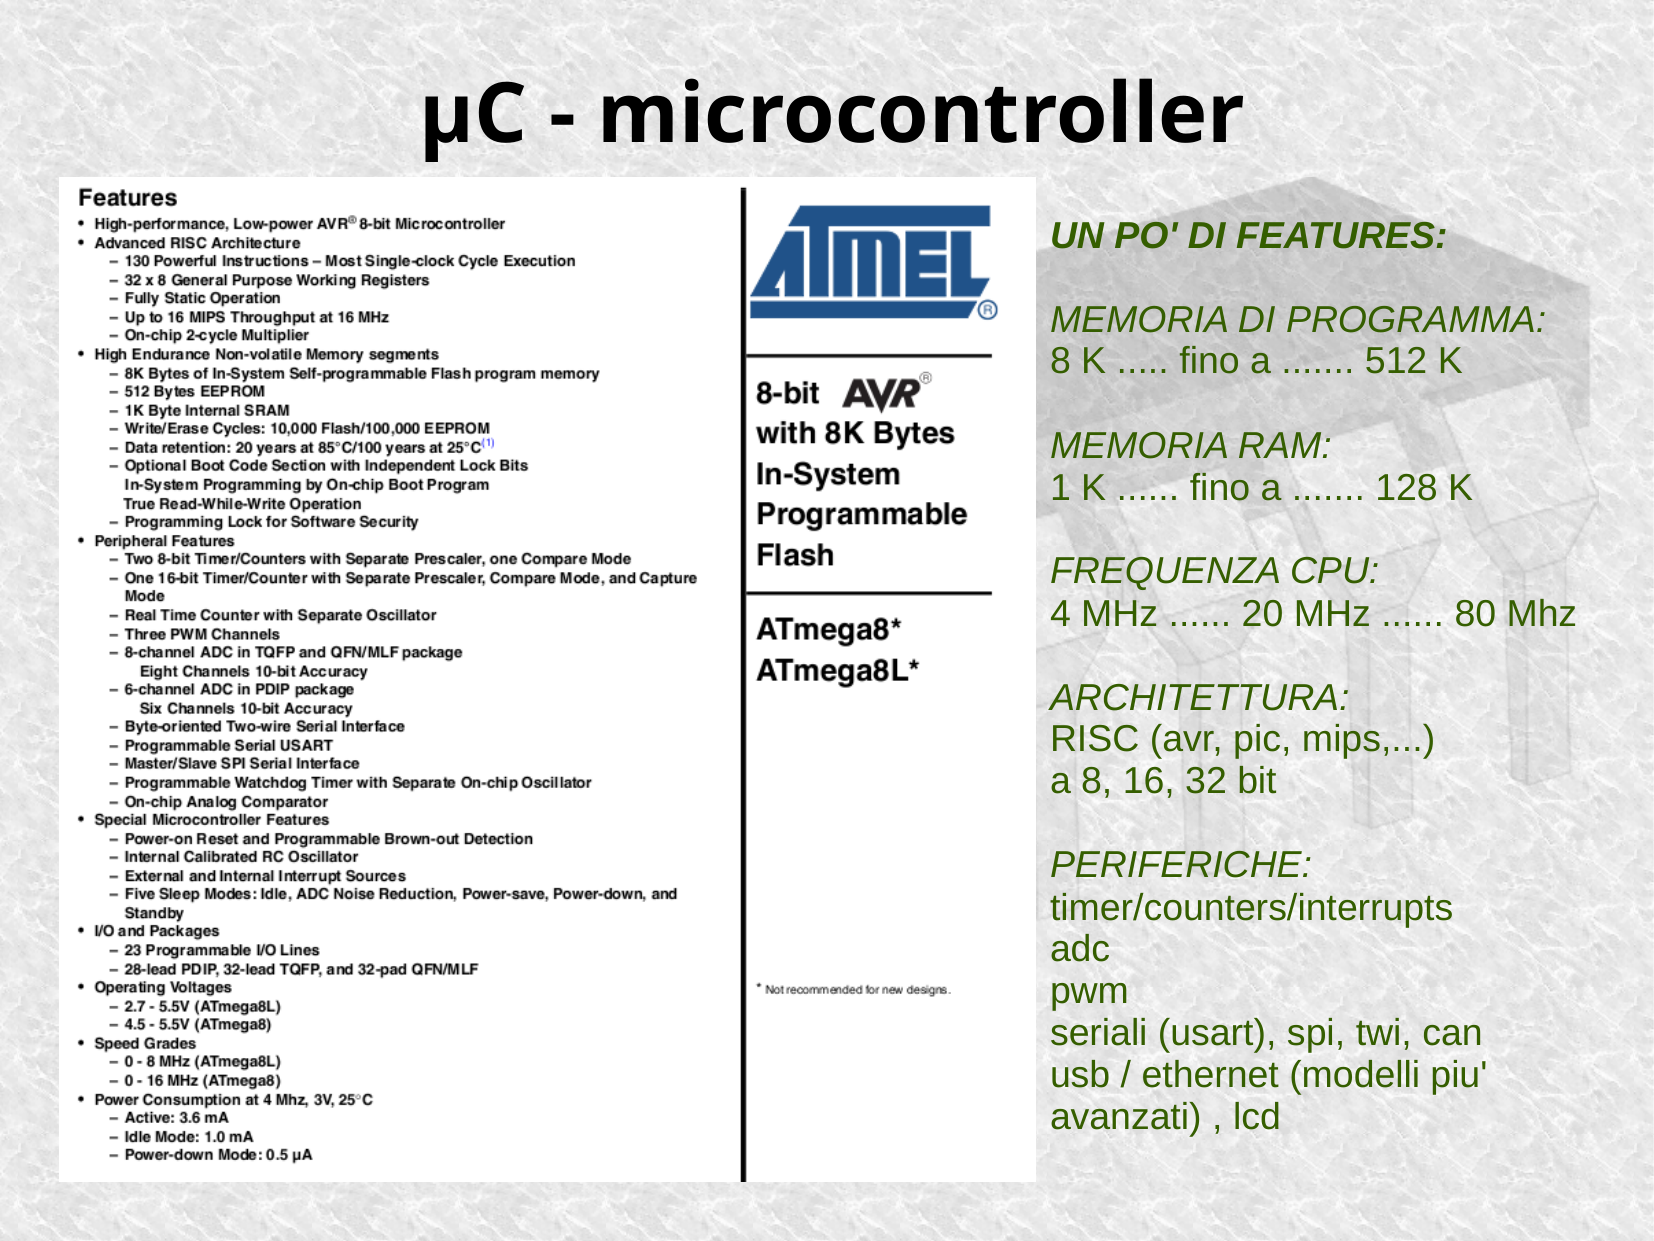

# µC - microcontroller
UN PO' DI FEATURES:
MEMORIA DI PROGRAMMA:
8 K ..... fino a ....... 512 K
MEMORIA RAM:
1 K ...... fino a ....... 128 K
FREQUENZA CPU:
4 MHz ...... 20 MHz ...... 80 Mhz
ARCHITETTURA:
RISC (avr, pic, mips,...)
a 8, 16, 32 bit
PERIFERICHE:
timer/counters/interrupts
adc
pwm
seriali (usart), spi, twi, can
usb / ethernet (modelli piu' avanzati) , lcd